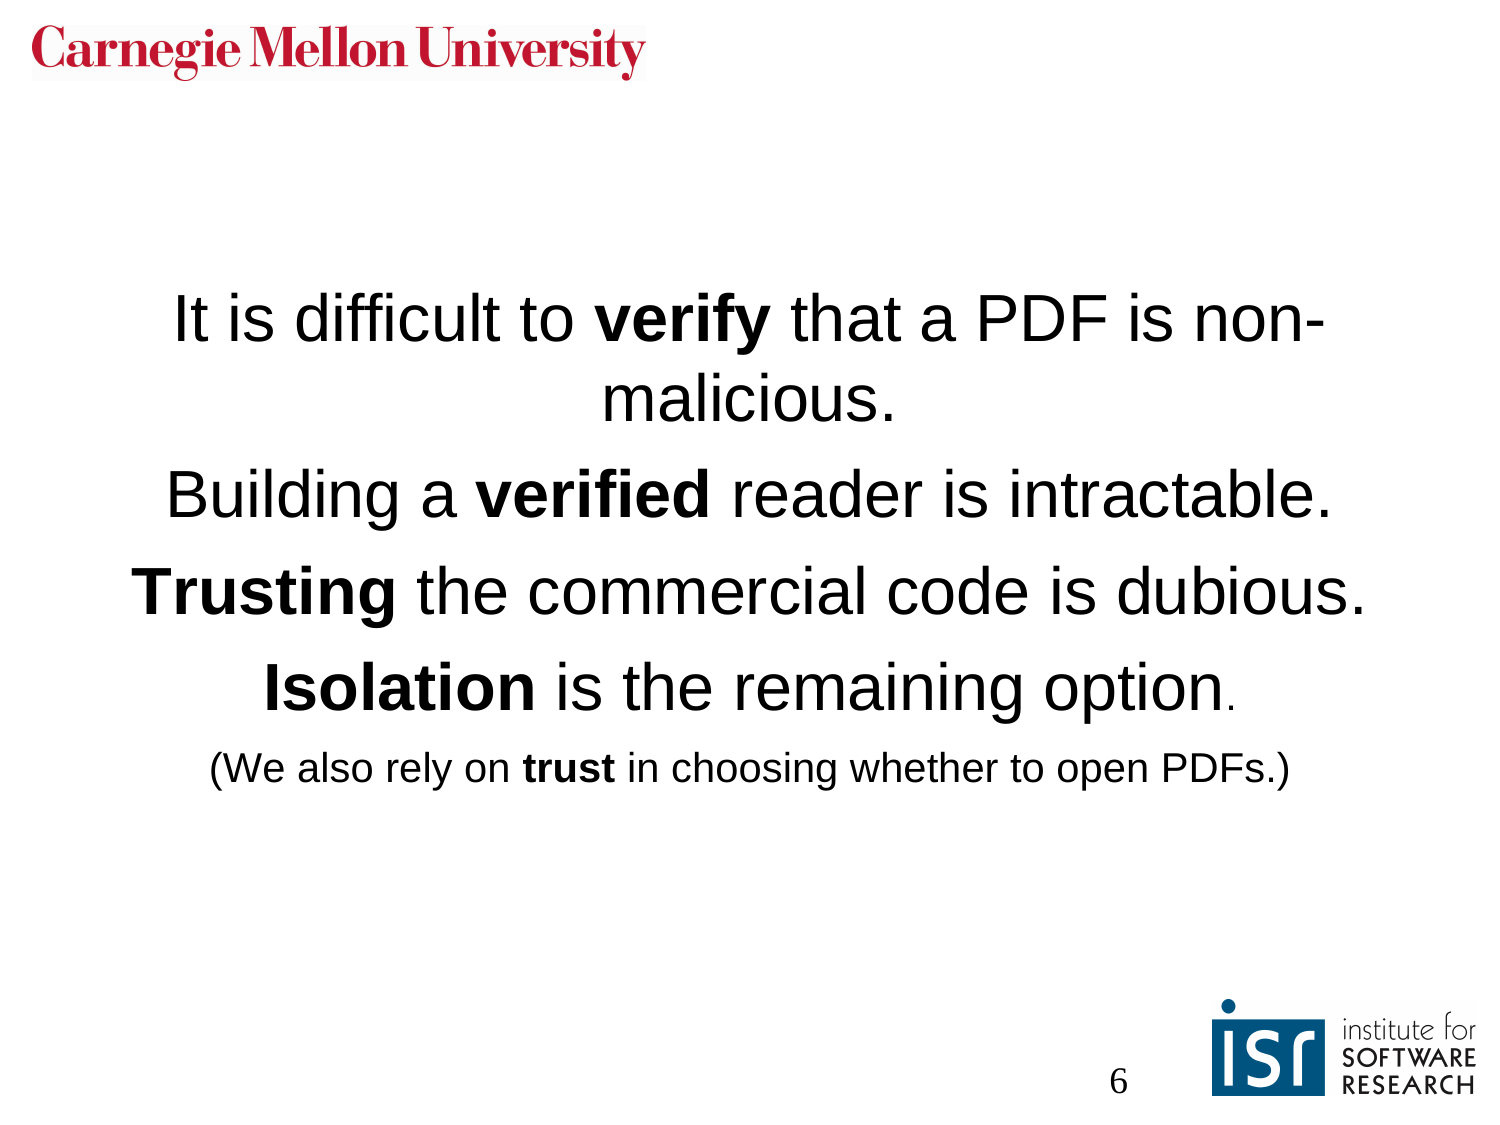

# It is difficult to verify that a PDF is non-malicious.
Building a verified reader is intractable.
Trusting the commercial code is dubious.
Isolation is the remaining option.
(We also rely on trust in choosing whether to open PDFs.)